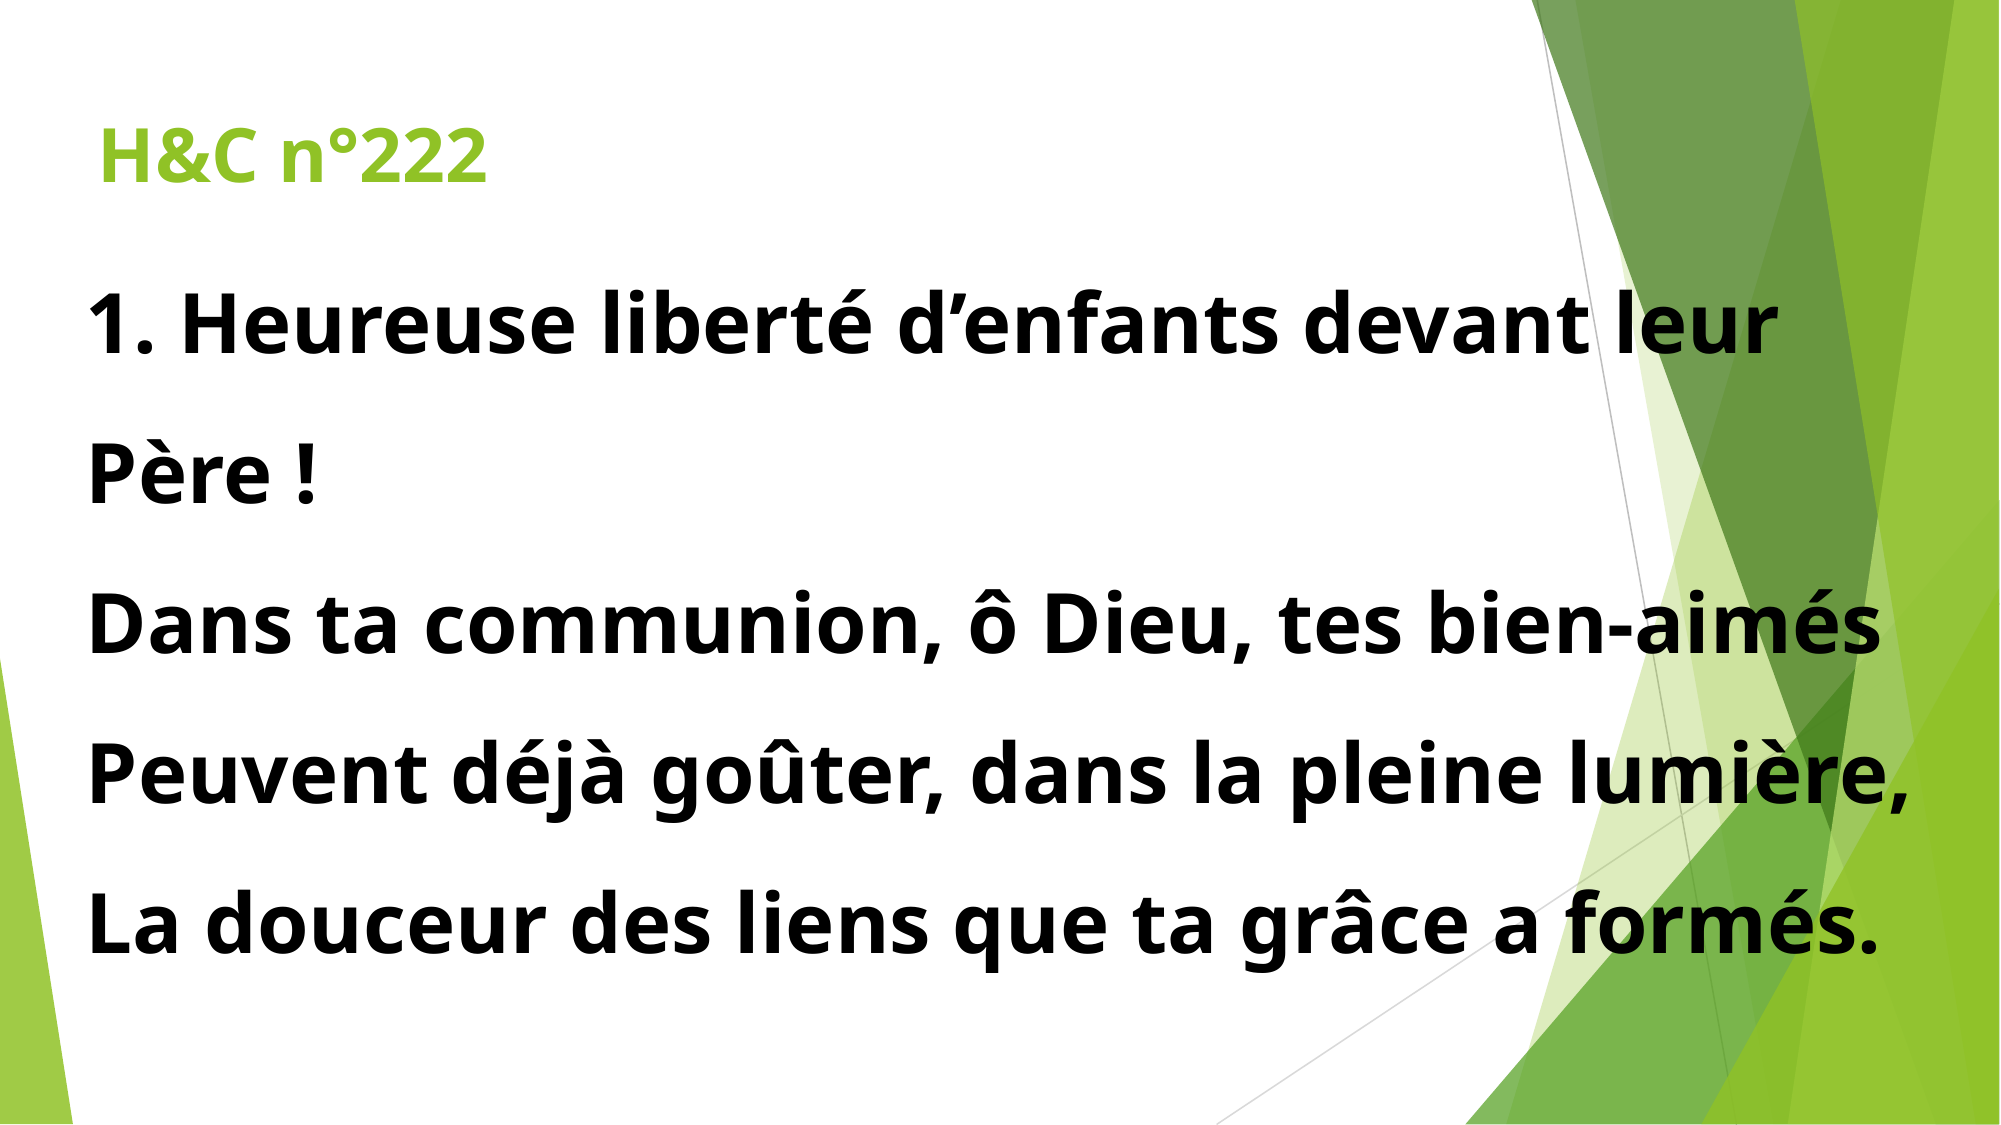

H&C n°222
1. Heureuse liberté d’enfants devant leur Père !
Dans ta communion, ô Dieu, tes bien-aimés
Peuvent déjà goûter, dans la pleine lumière,
La douceur des liens que ta grâce a formés.